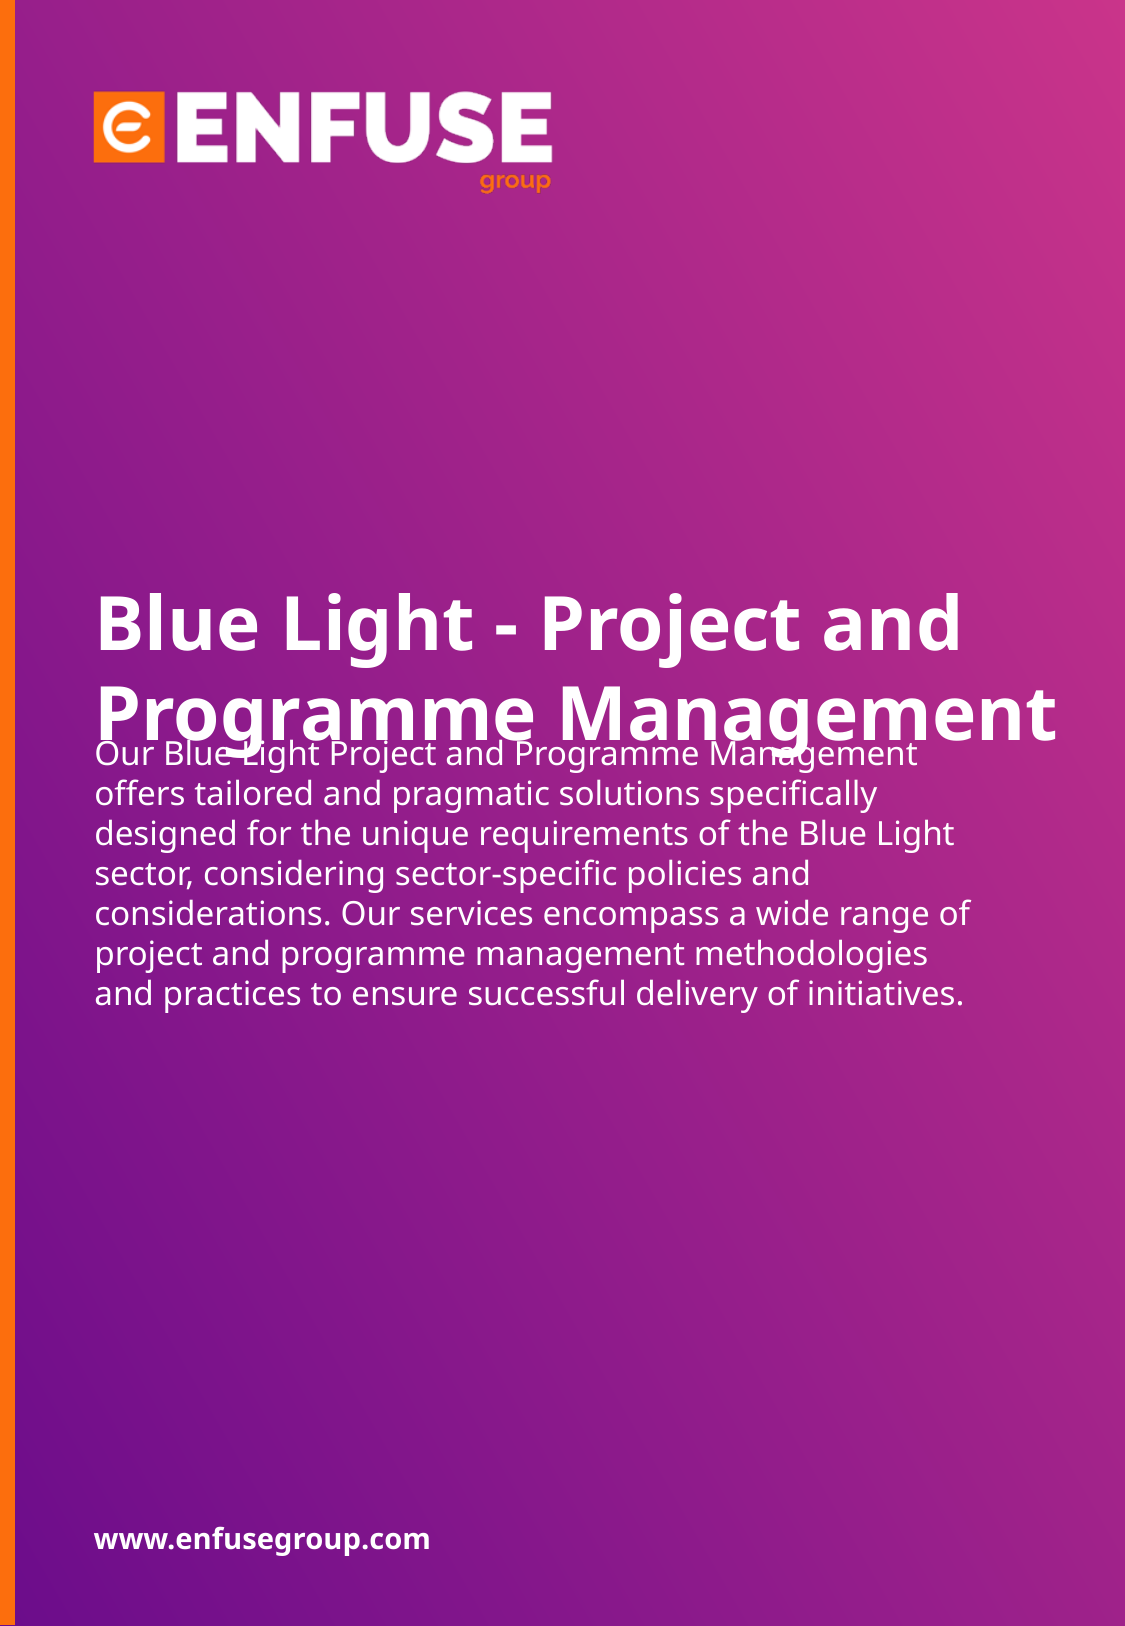

Blue Light - Project and Programme Management
Our Blue Light Project and Programme Management offers tailored and pragmatic solutions specifically designed for the unique requirements of the Blue Light sector, considering sector-specific policies and considerations. Our services encompass a wide range of project and programme management methodologies and practices to ensure successful delivery of initiatives.